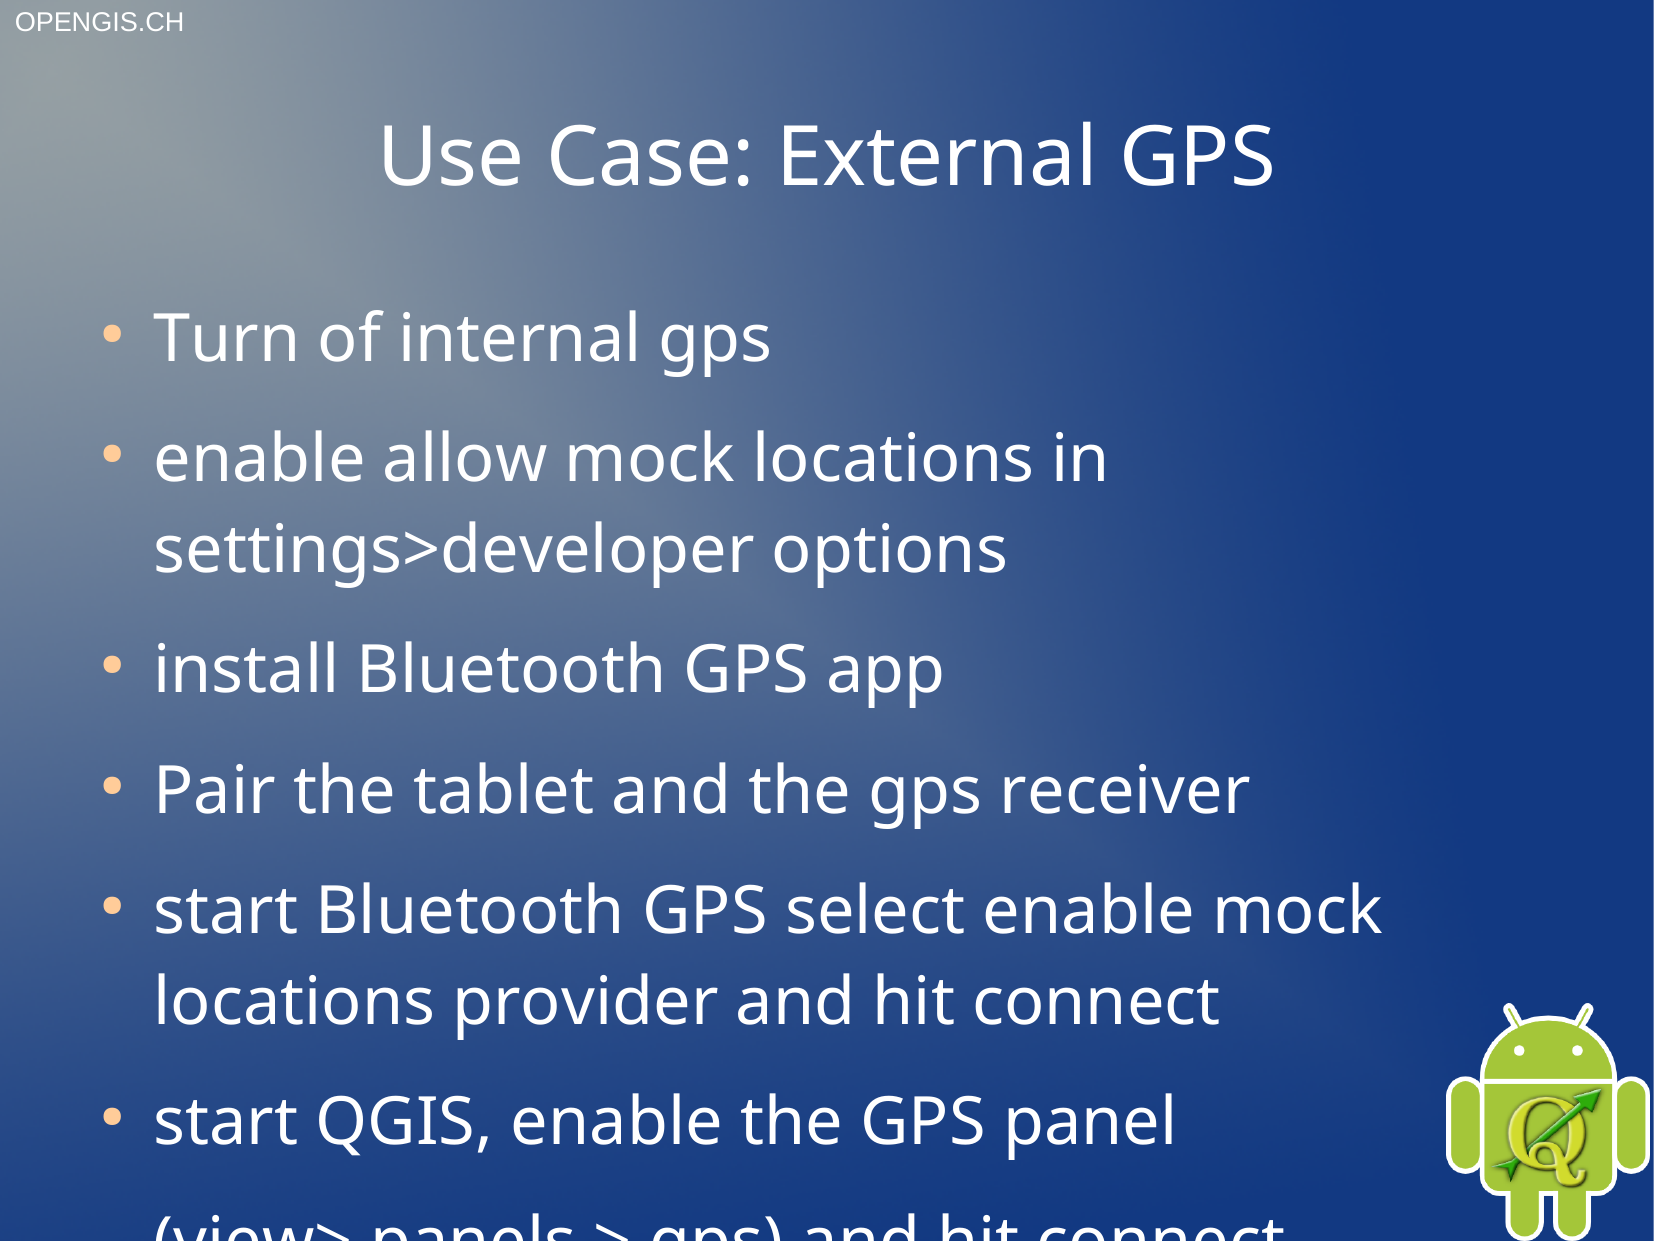

# Use Case: External GPS
Turn of internal gps
enable allow mock locations in settings>developer options
install Bluetooth GPS app
Pair the tablet and the gps receiver
start Bluetooth GPS select enable mock locations provider and hit connect
start QGIS, enable the GPS panel
(view> panels > gps) and hit connect